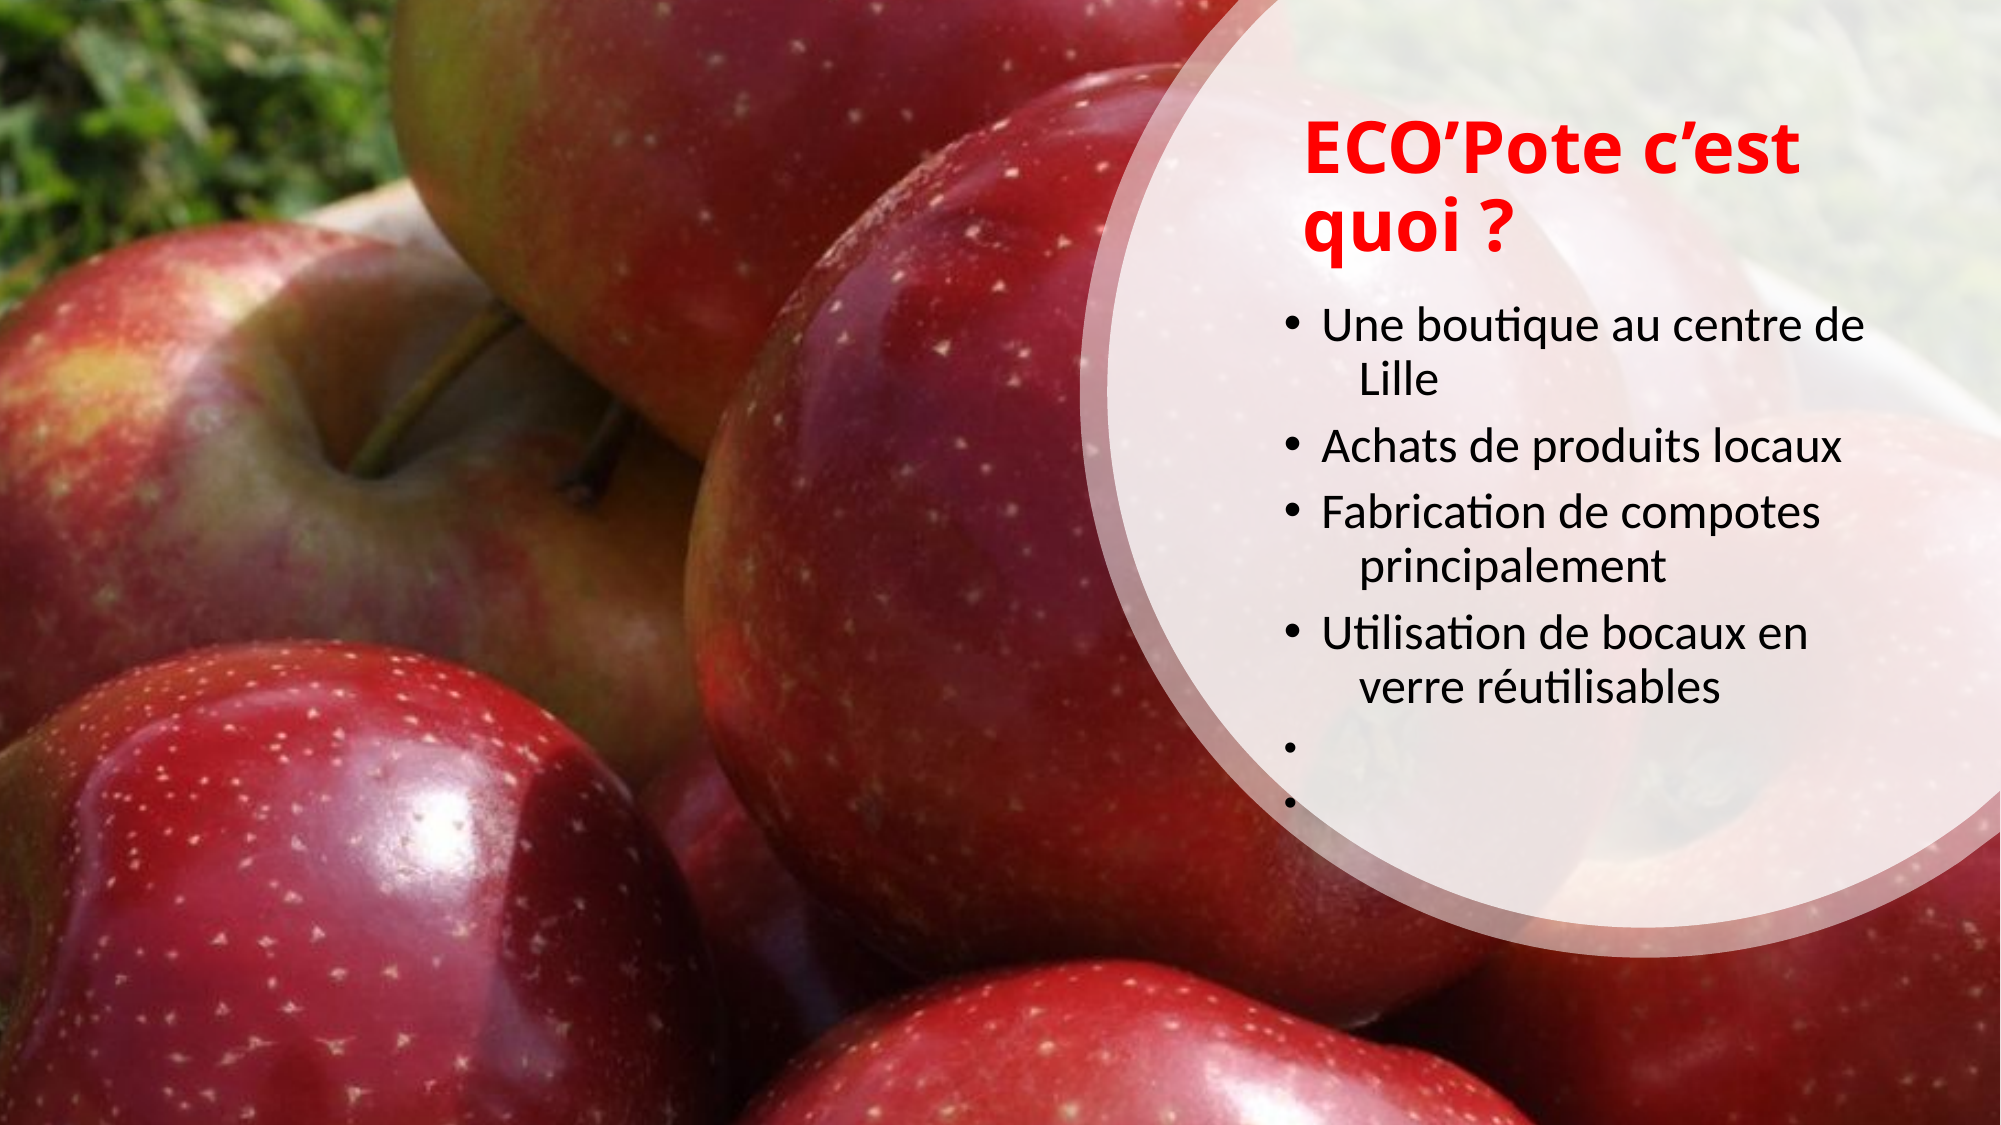

# ECO’Pote c’est quoi ?
Une boutique au centre de Lille
Achats de produits locaux
Fabrication de compotes principalement
Utilisation de bocaux en verre réutilisables